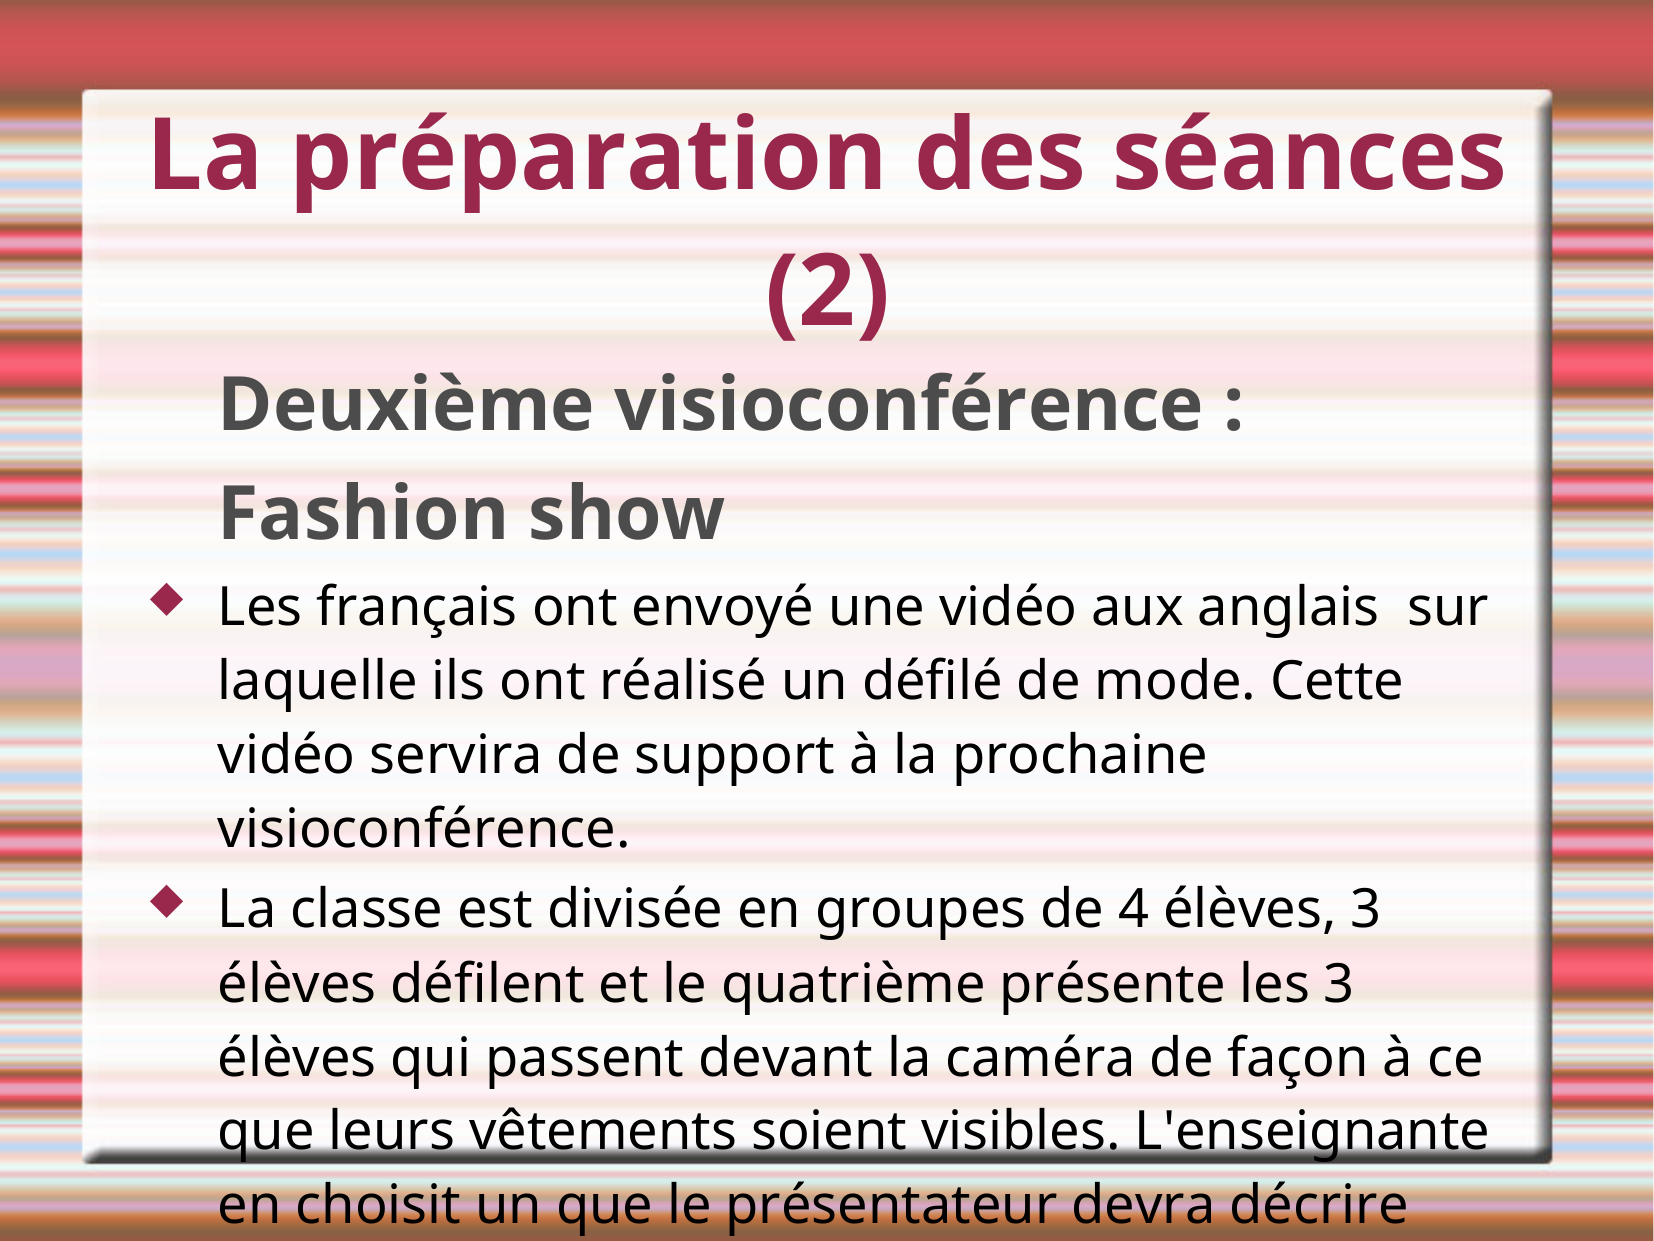

# La préparation des séances (2)
Deuxième visioconférence :
Fashion show
Les français ont envoyé une vidéo aux anglais sur laquelle ils ont réalisé un défilé de mode. Cette vidéo servira de support à la prochaine visioconférence.
La classe est divisée en groupes de 4 élèves, 3 élèves défilent et le quatrième présente les 3 élèves qui passent devant la caméra de façon à ce que leurs vêtements soient visibles. L'enseignante en choisit un que le présentateur devra décrire précisement. Les anglais de-
vront deviner de qui il s'agit.